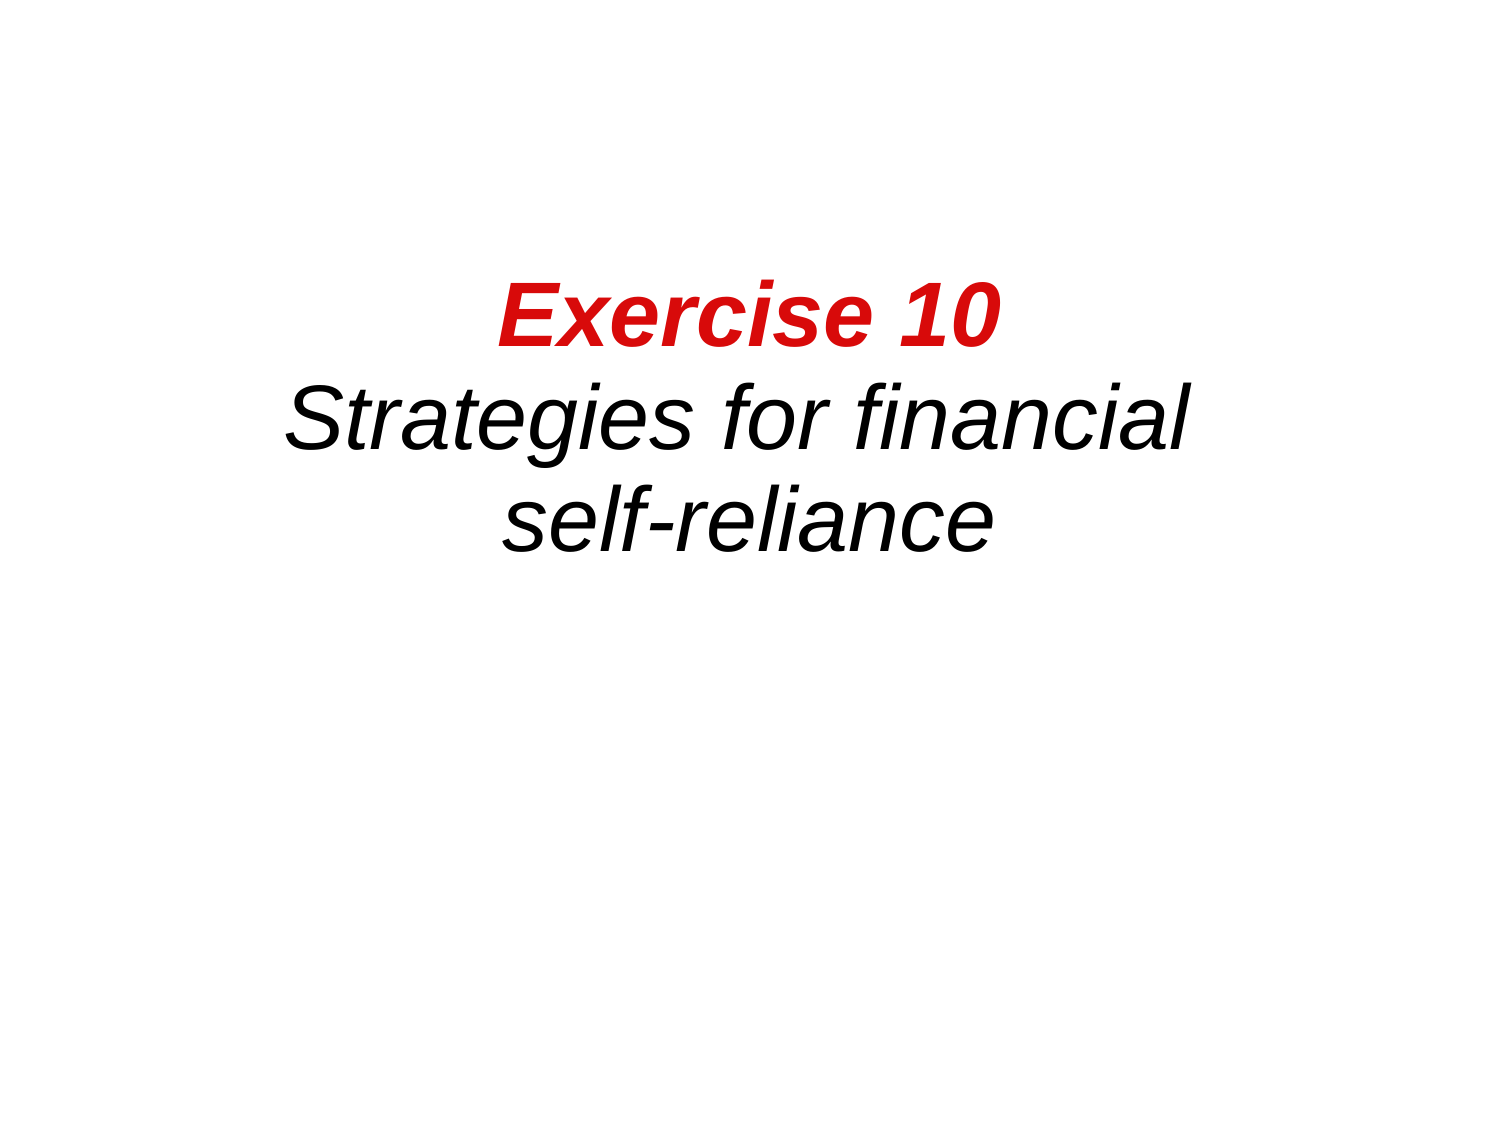

# Exercise 10 Strategies for financial self-reliance